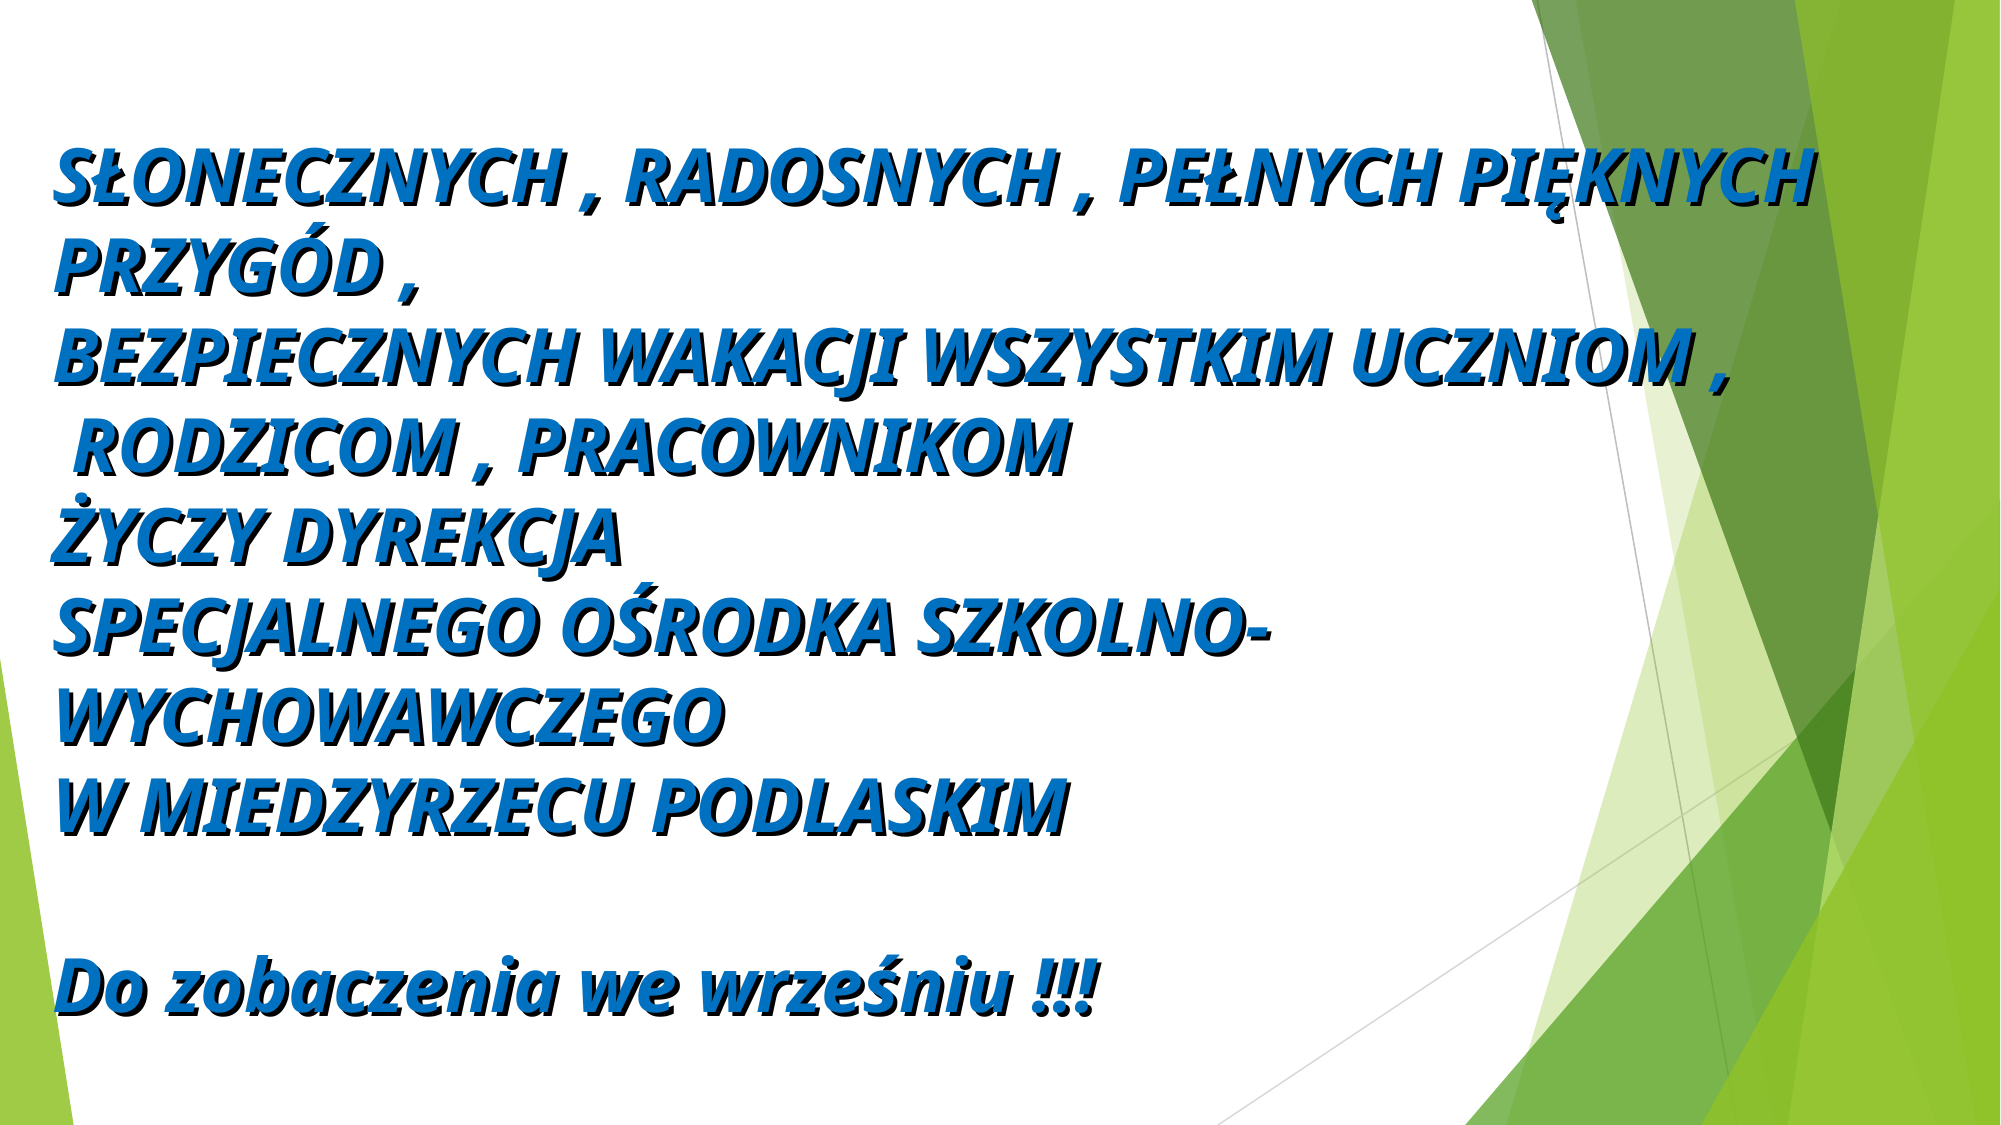

SŁONECZNYCH , RADOSNYCH , PEŁNYCH PIĘKNYCH PRZYGÓD ,
BEZPIECZNYCH WAKACJI WSZYSTKIM UCZNIOM ,
 RODZICOM , PRACOWNIKOM
ŻYCZY DYREKCJA
SPECJALNEGO OŚRODKA SZKOLNO- WYCHOWAWCZEGO
W MIEDZYRZECU PODLASKIM
Do zobaczenia we wrześniu !!!